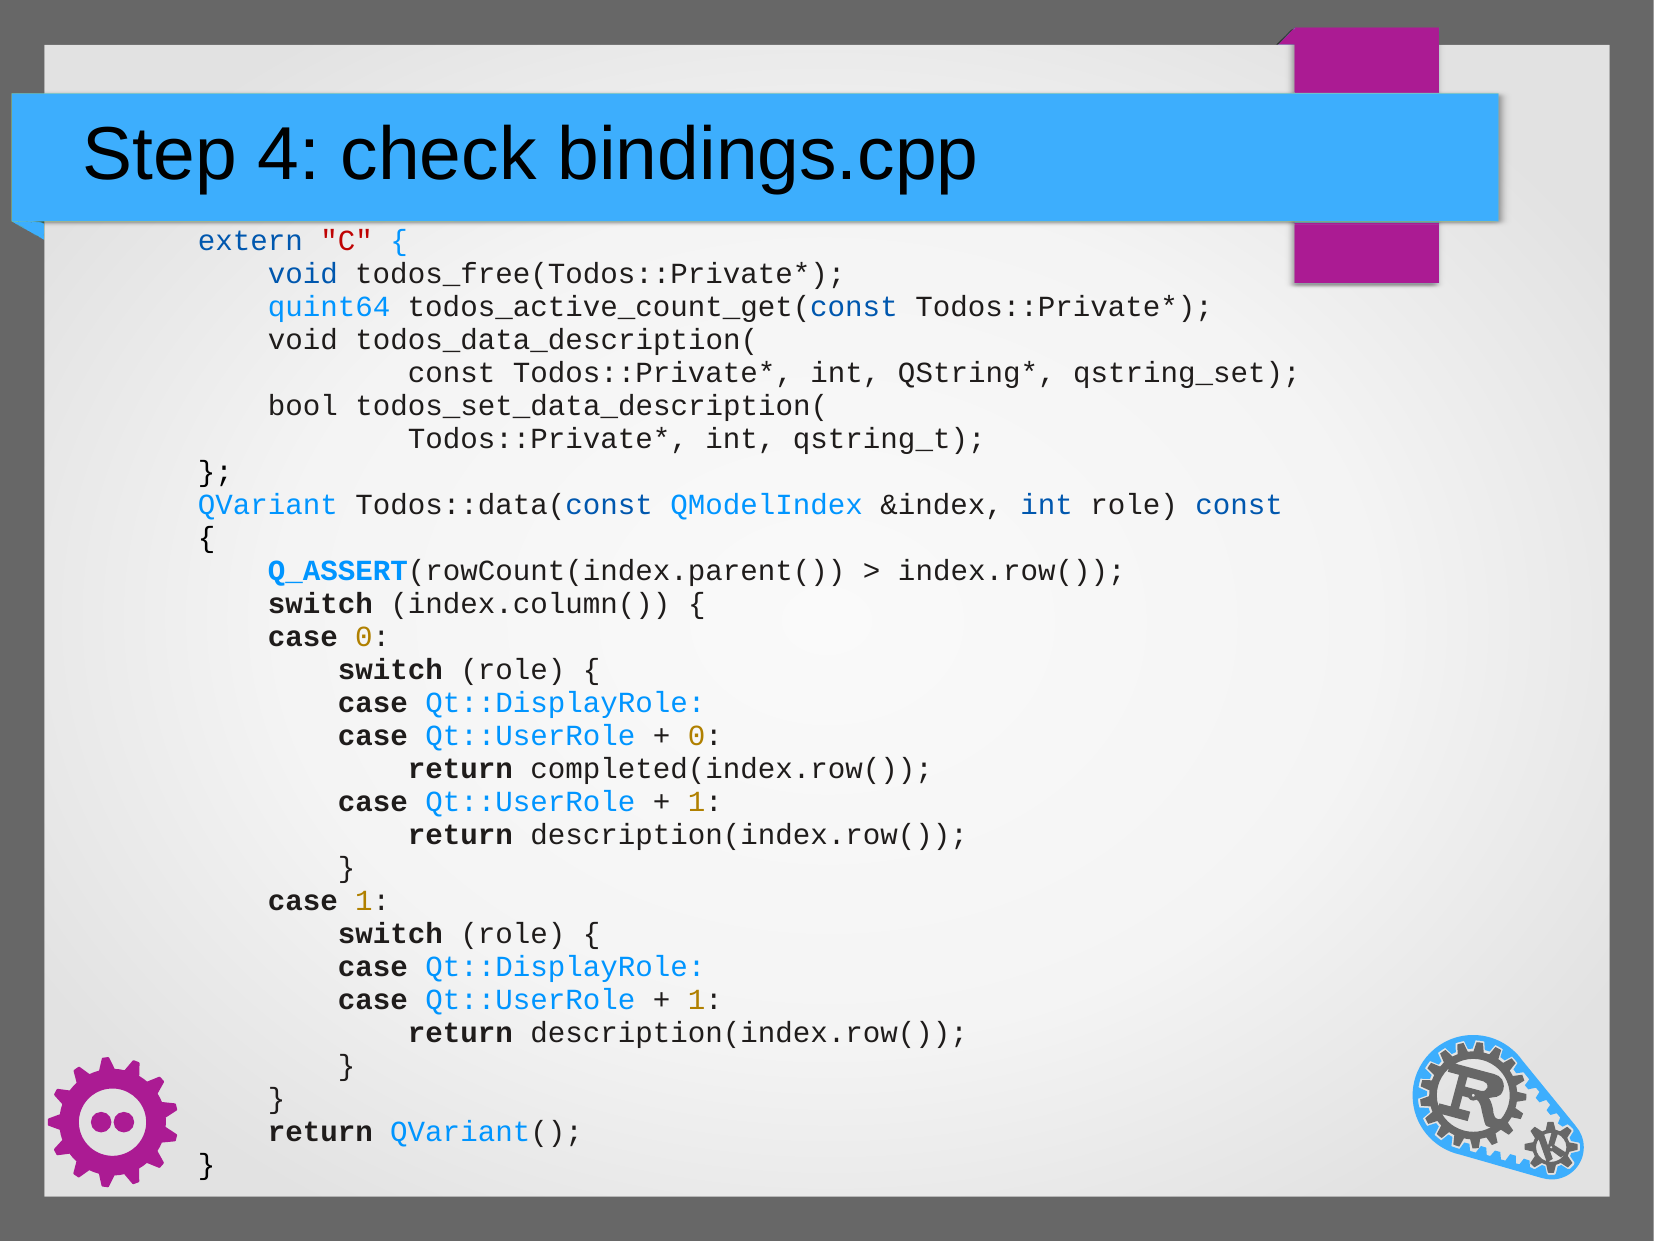

# Step 4: check bindings.cpp
extern "C" {
 void todos_free(Todos::Private*);
 quint64 todos_active_count_get(const Todos::Private*);
 void todos_data_description(
 const Todos::Private*, int, QString*, qstring_set);
 bool todos_set_data_description(
 Todos::Private*, int, qstring_t);
};
QVariant Todos::data(const QModelIndex &index, int role) const
{
 Q_ASSERT(rowCount(index.parent()) > index.row());
 switch (index.column()) {
 case 0:
 switch (role) {
 case Qt::DisplayRole:
 case Qt::UserRole + 0:
 return completed(index.row());
 case Qt::UserRole + 1:
 return description(index.row());
 }
 case 1:
 switch (role) {
 case Qt::DisplayRole:
 case Qt::UserRole + 1:
 return description(index.row());
 }
 }
 return QVariant();
}